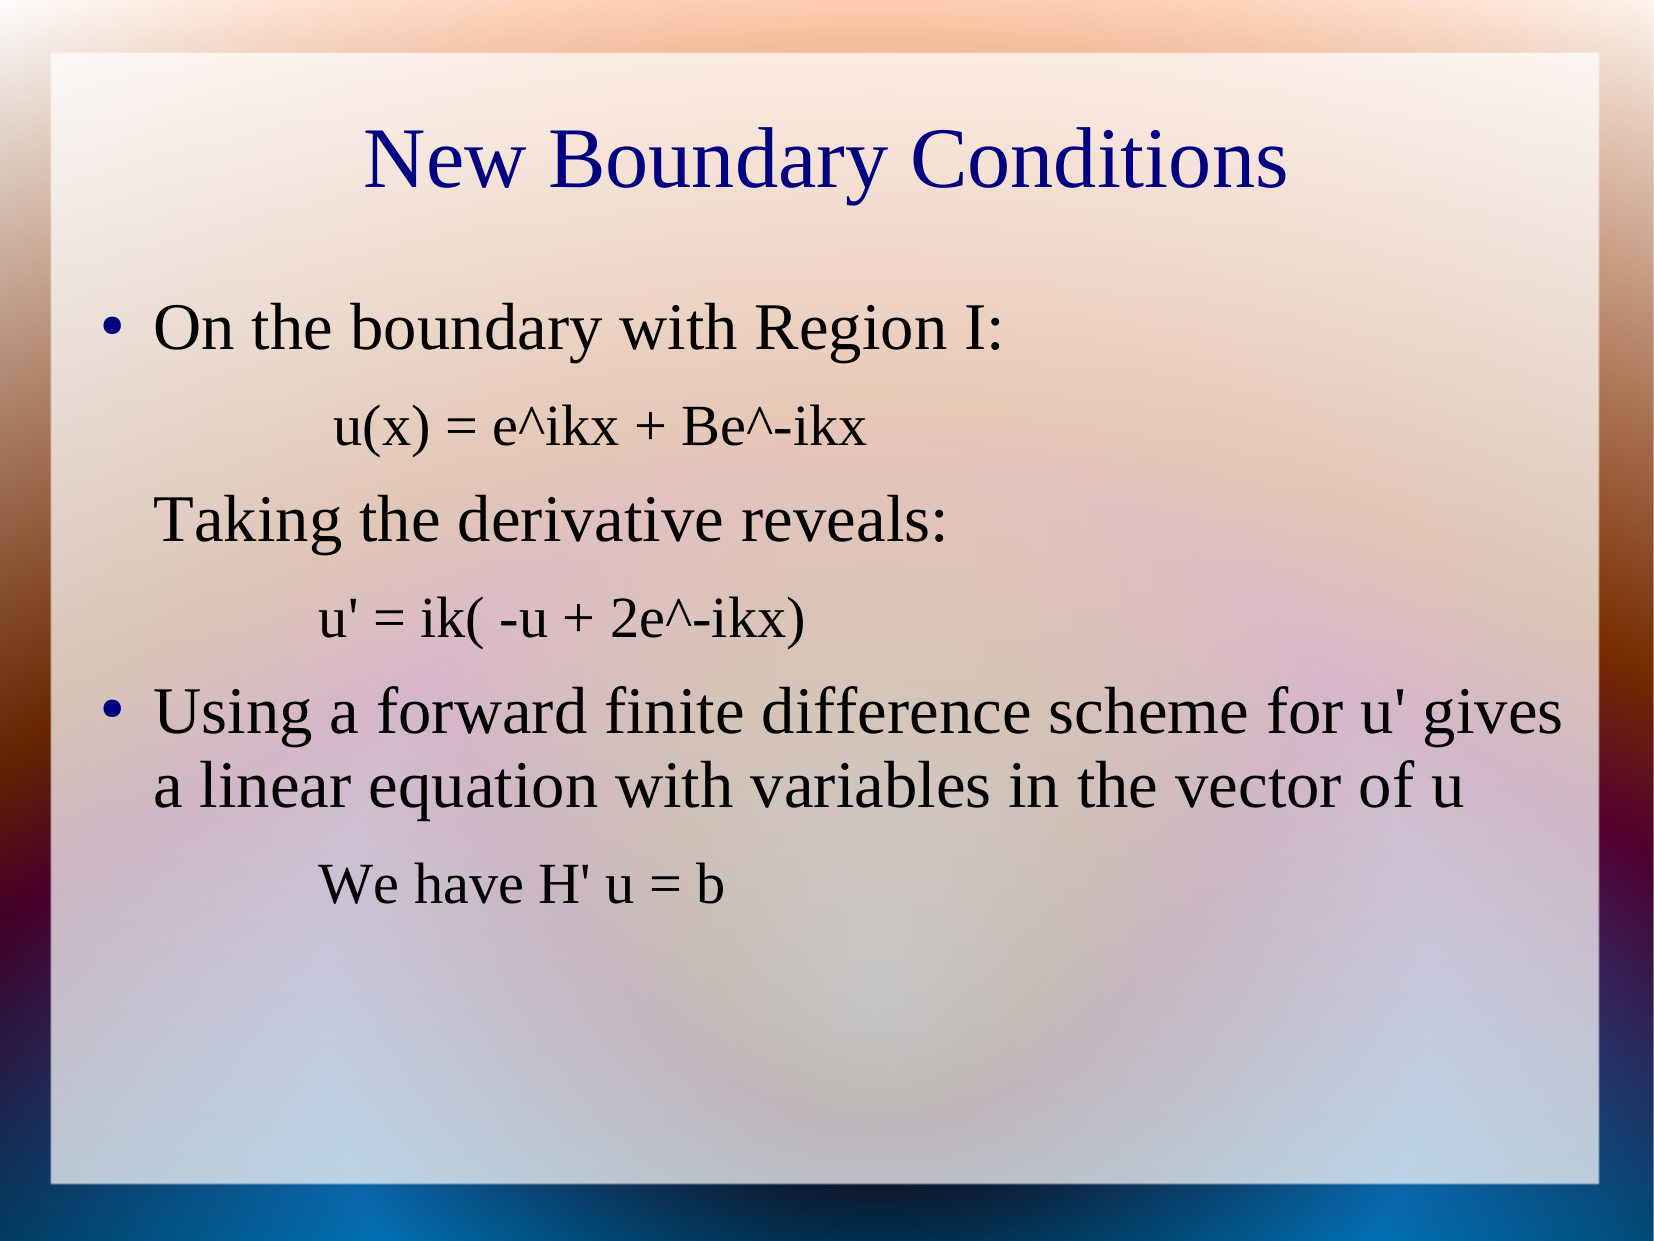

# New Boundary Conditions
On the boundary with Region I:
 u(x) = e^ikx + Be^-ikx
Taking the derivative reveals:
u' = ik( -u + 2e^-ikx)
Using a forward finite difference scheme for u' gives a linear equation with variables in the vector of u
We have H' u = b